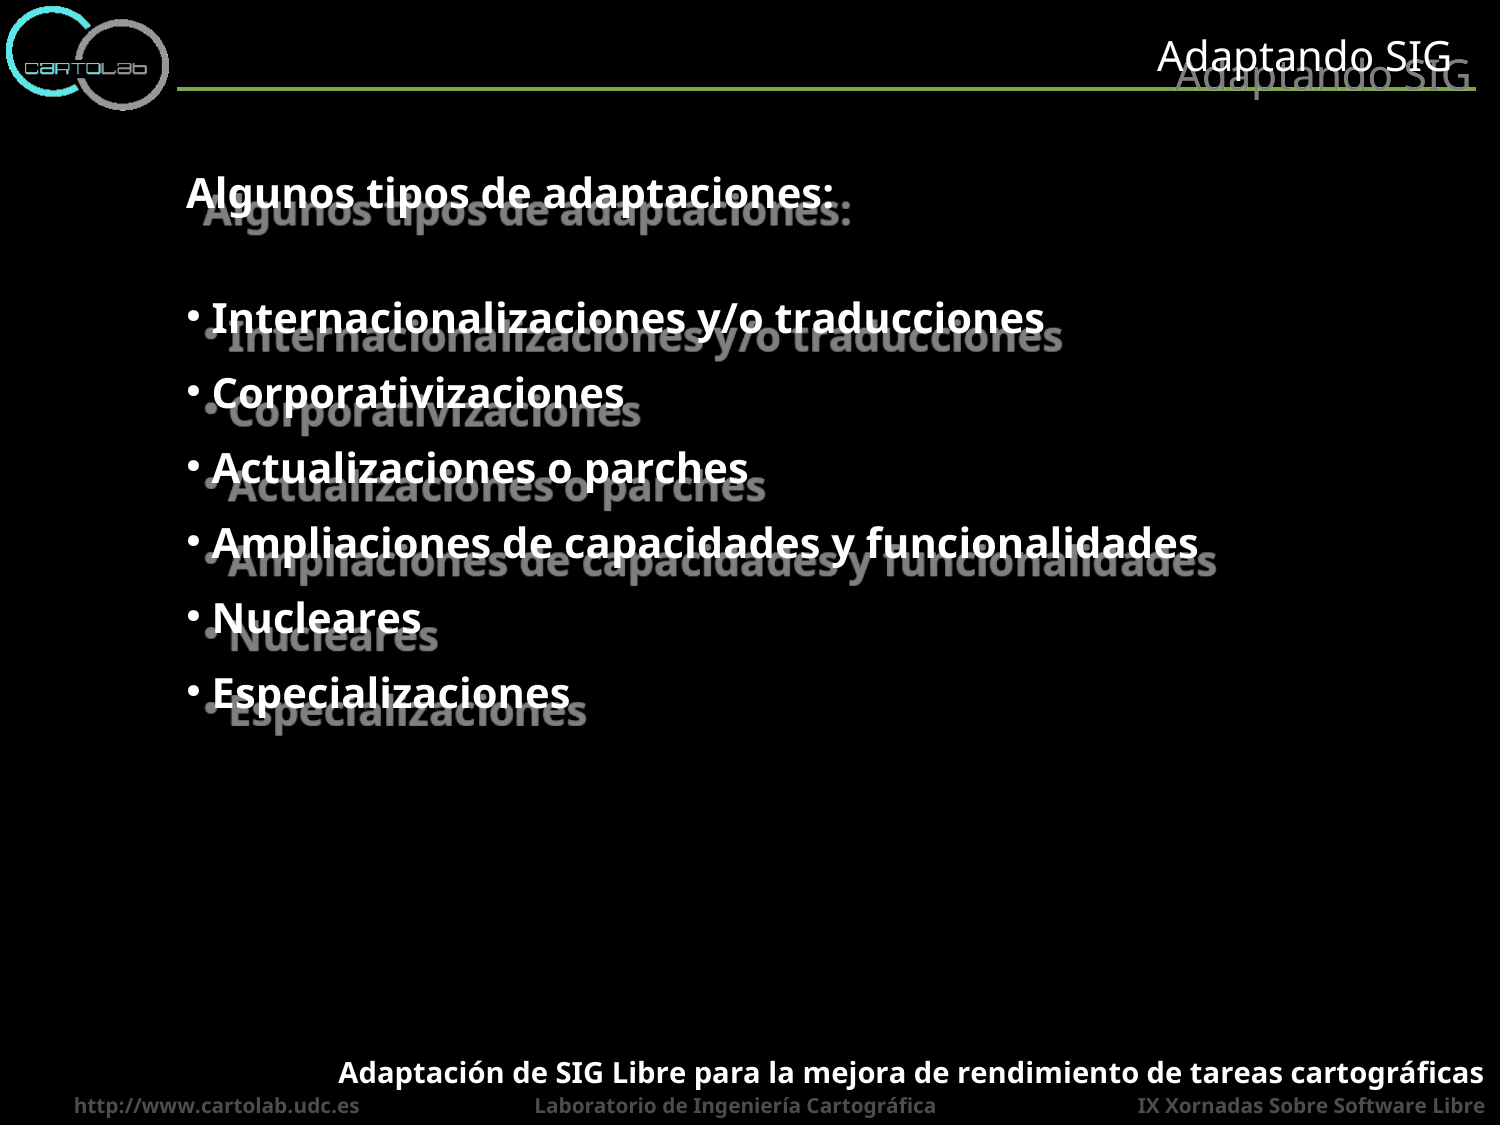

Adaptando SIG
Algunos tipos de adaptaciones:
 Internacionalizaciones y/o traducciones
 Corporativizaciones
 Actualizaciones o parches
 Ampliaciones de capacidades y funcionalidades
 Nucleares
 Especializaciones